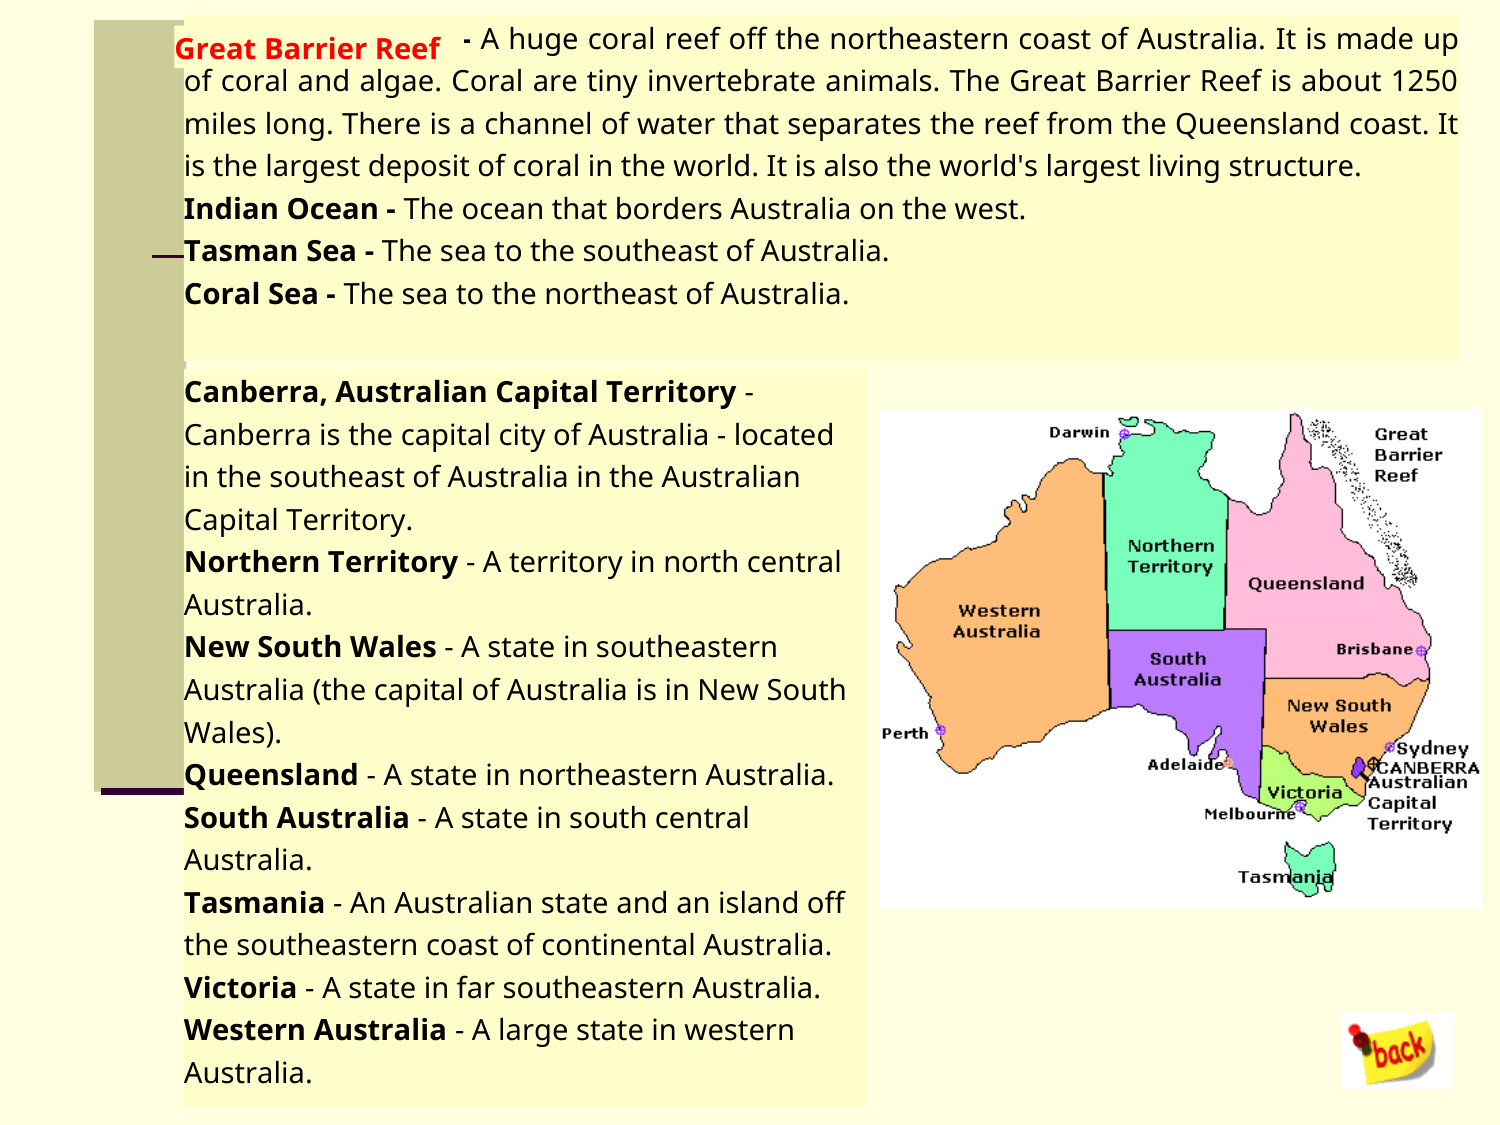

Great Barrier Reef - A huge coral reef off the northeastern coast of Australia. It is made up of coral and algae. Coral are tiny invertebrate animals. The Great Barrier Reef is about 1250 miles long. There is a channel of water that separates the reef from the Queensland coast. It is the largest deposit of coral in the world. It is also the world's largest living structure.
Indian Ocean - The ocean that borders Australia on the west.
Tasman Sea - The sea to the southeast of Australia.
Coral Sea - The sea to the northeast of Australia.
Great Barrier Reef
Canberra, Australian Capital Territory - Canberra is the capital city of Australia - located in the southeast of Australia in the Australian Capital Territory.
Northern Territory - A territory in north central Australia.
New South Wales - A state in southeastern Australia (the capital of Australia is in New South Wales).
Queensland - A state in northeastern Australia.
South Australia - A state in south central Australia.
Tasmania - An Australian state and an island off the southeastern coast of continental Australia.
Victoria - A state in far southeastern Australia.
Western Australia - A large state in western Australia.